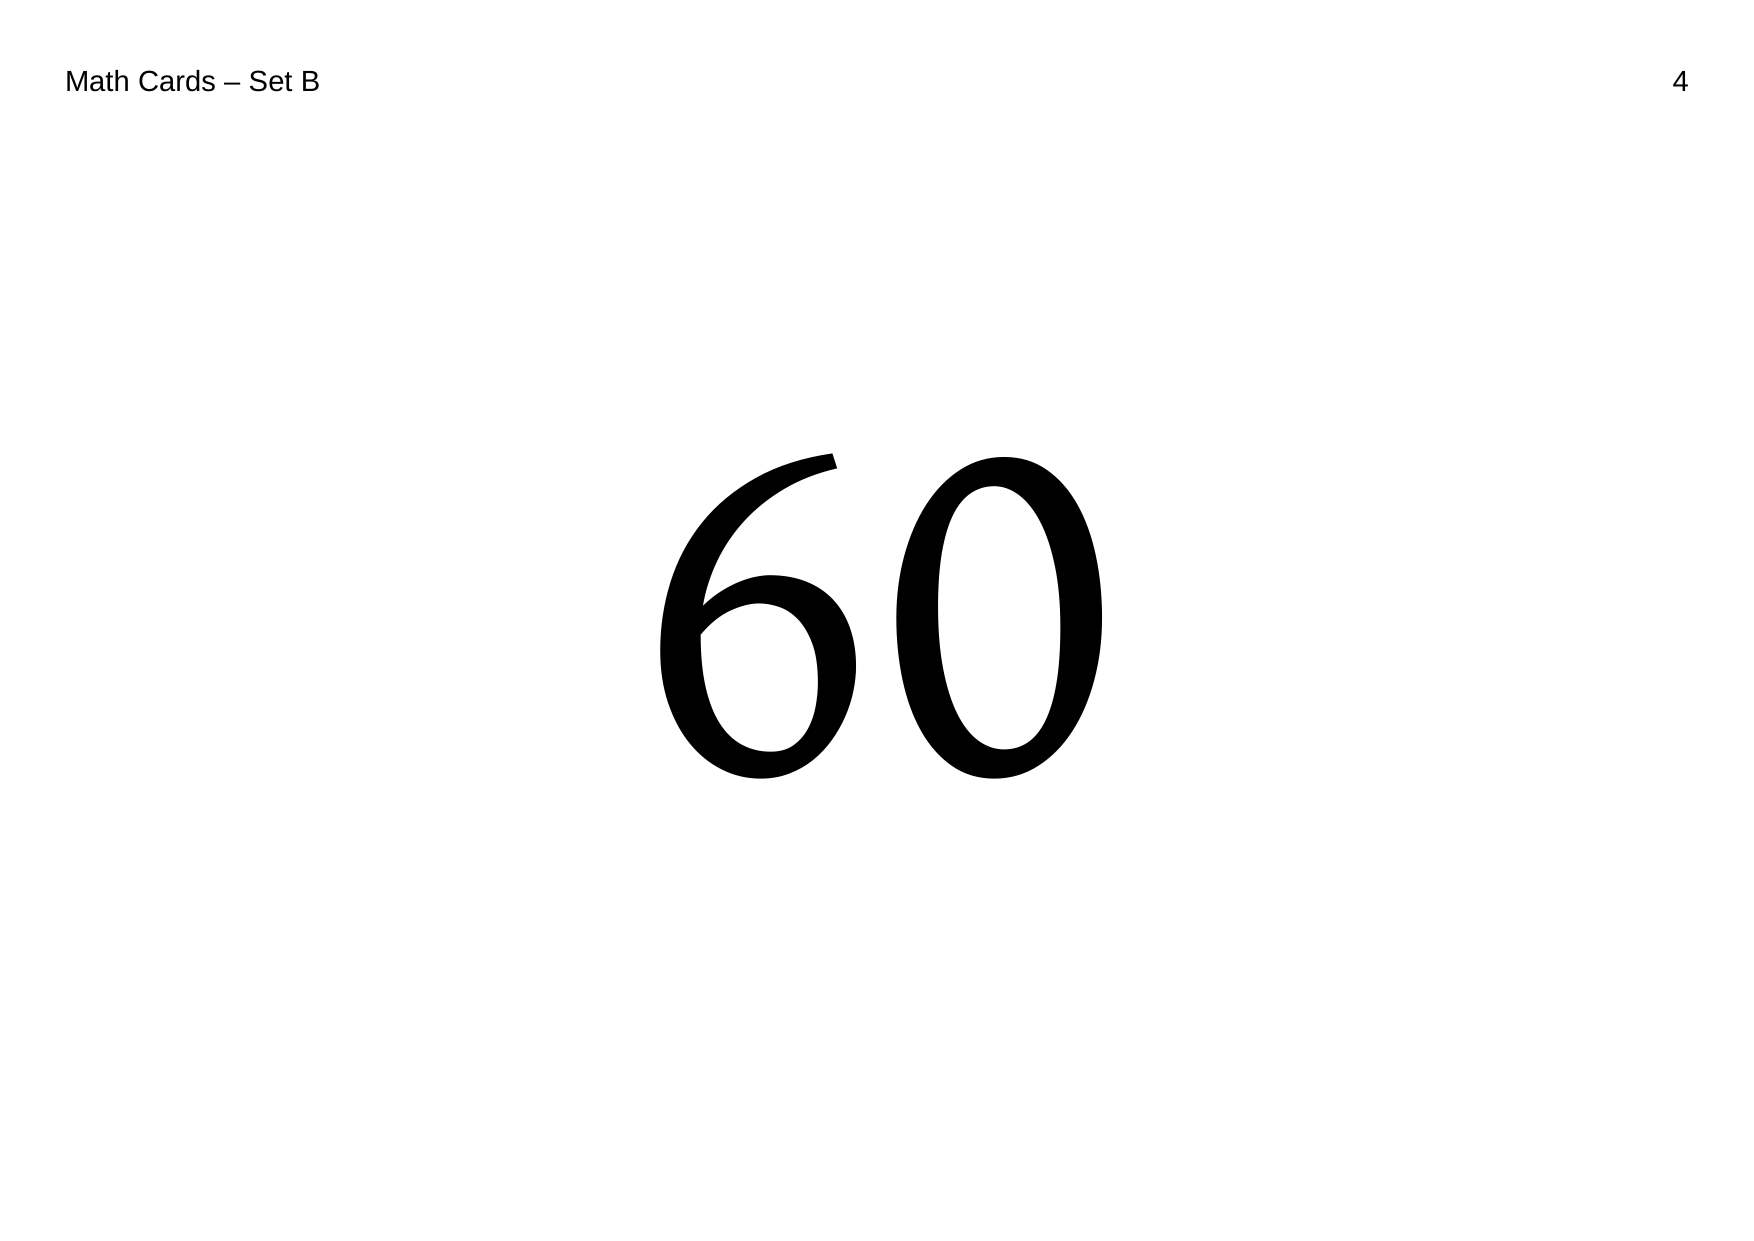

Math Cards – Set B
4
60